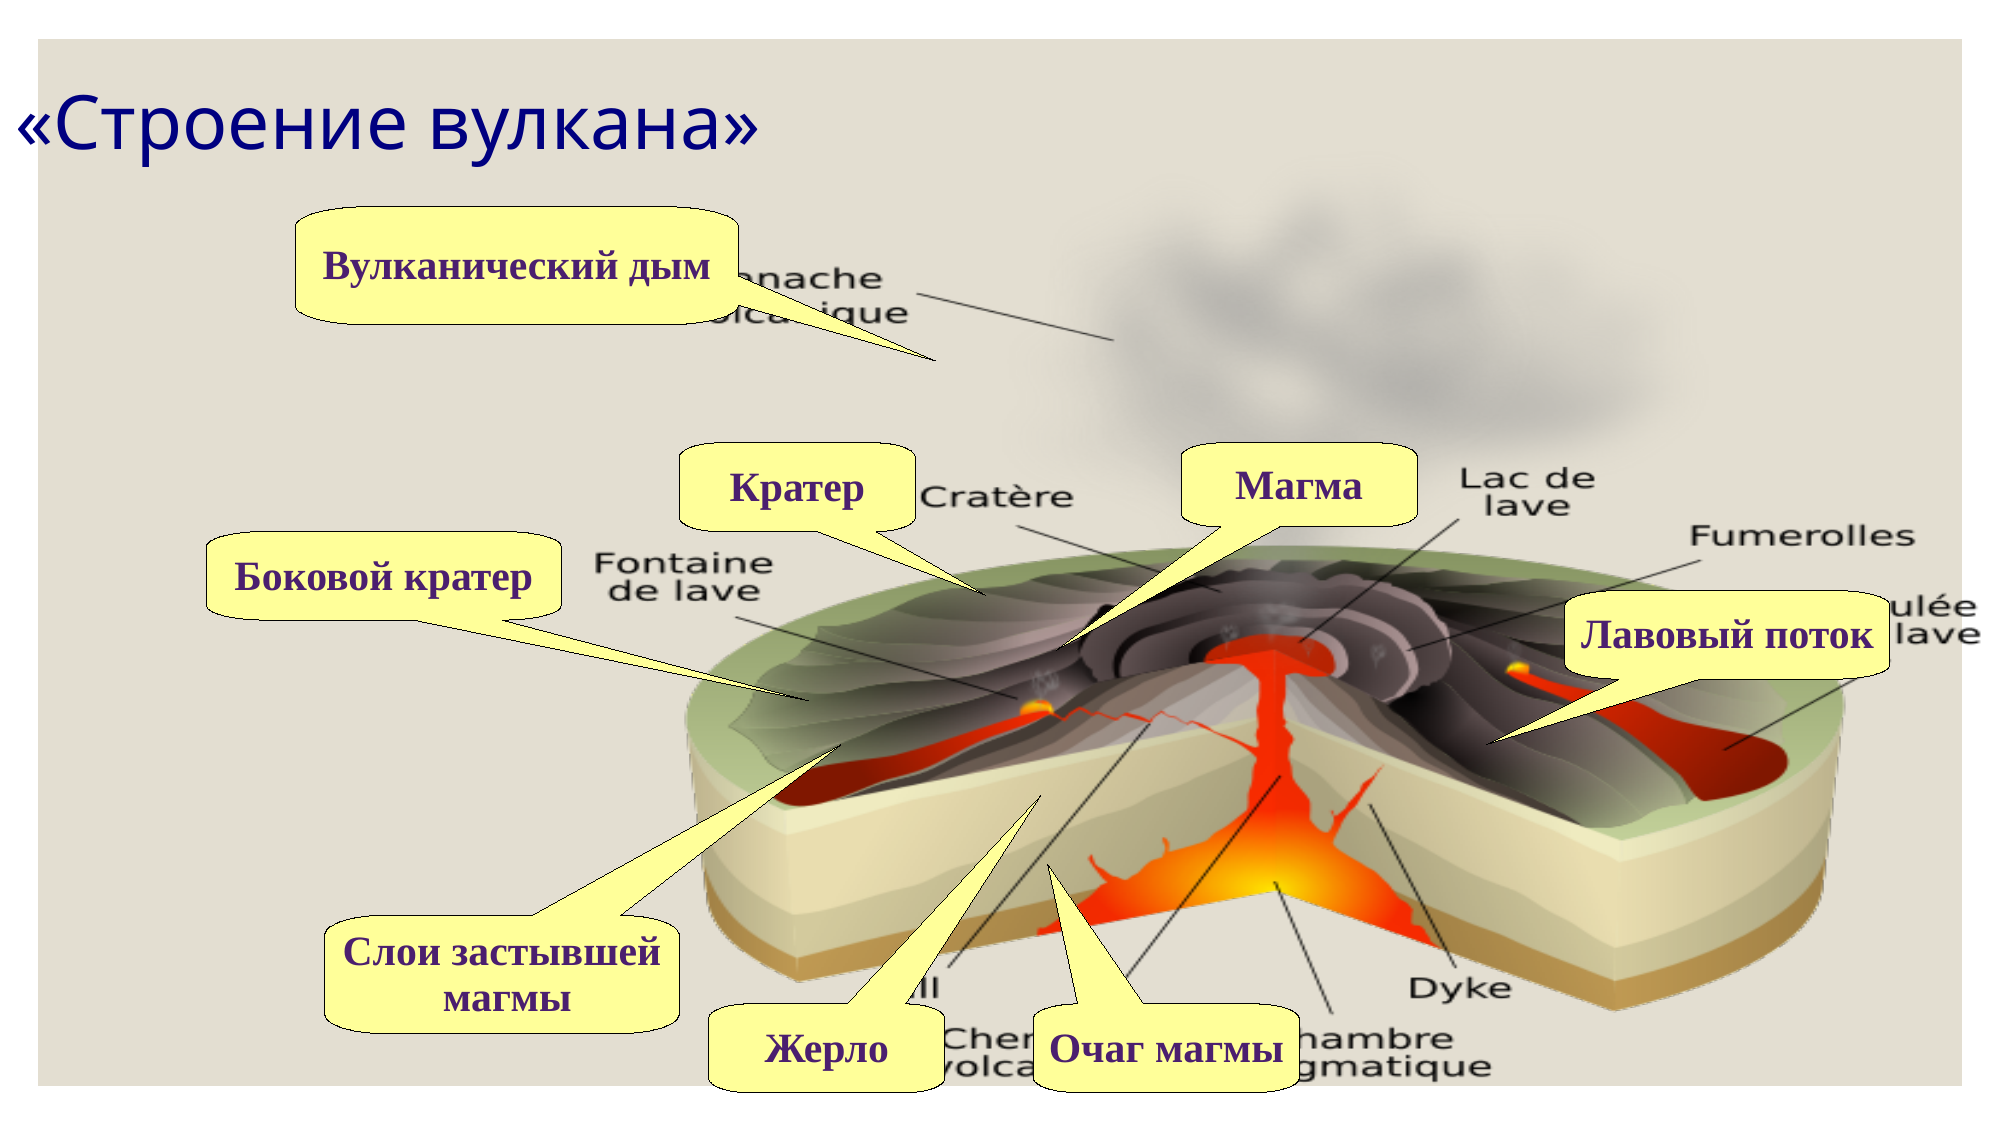

# «Строение вулкана»
Вулканический дым
Кратер
Магма
Боковой кратер
Лавовый поток
Слои застывшей
 магмы
Жерло
Очаг магмы